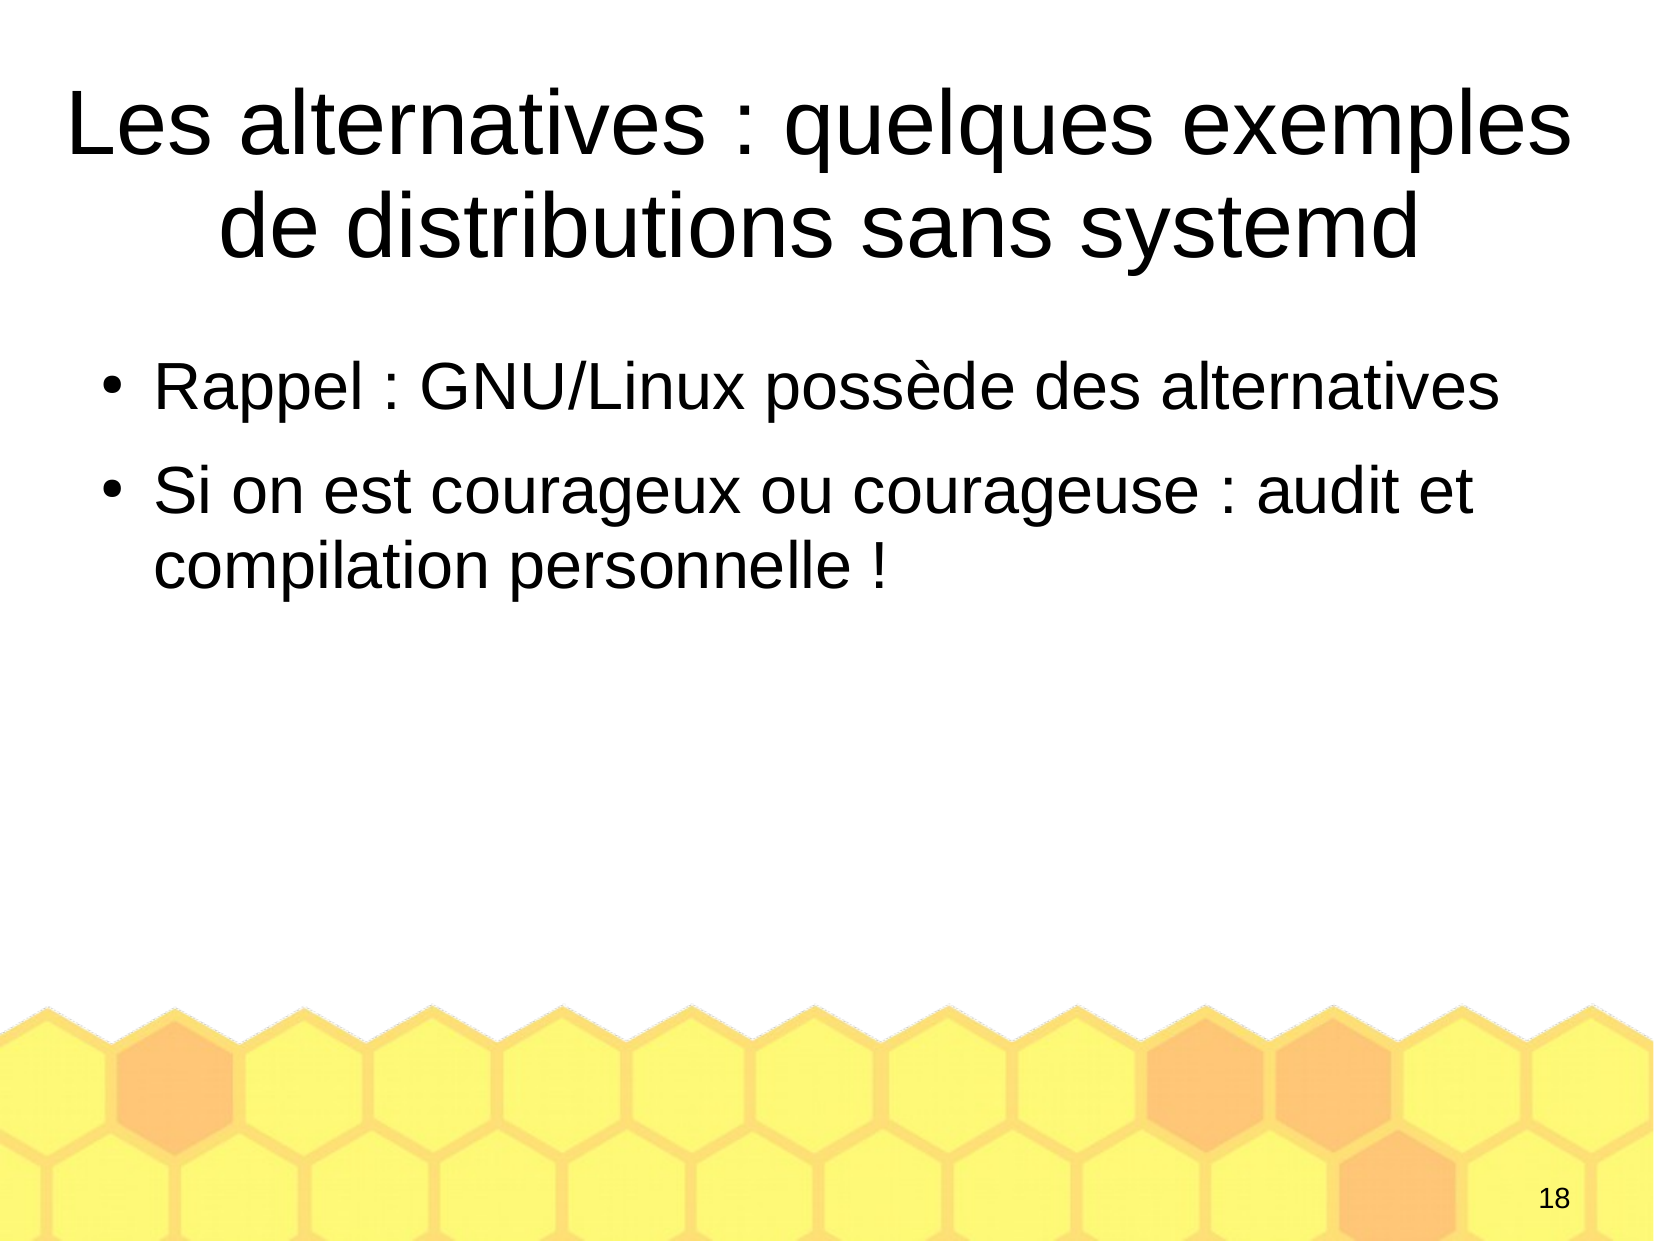

# Les alternatives : quelques exemples de distributions sans systemd
Rappel : GNU/Linux possède des alternatives
Si on est courageux ou courageuse : audit et compilation personnelle !
18